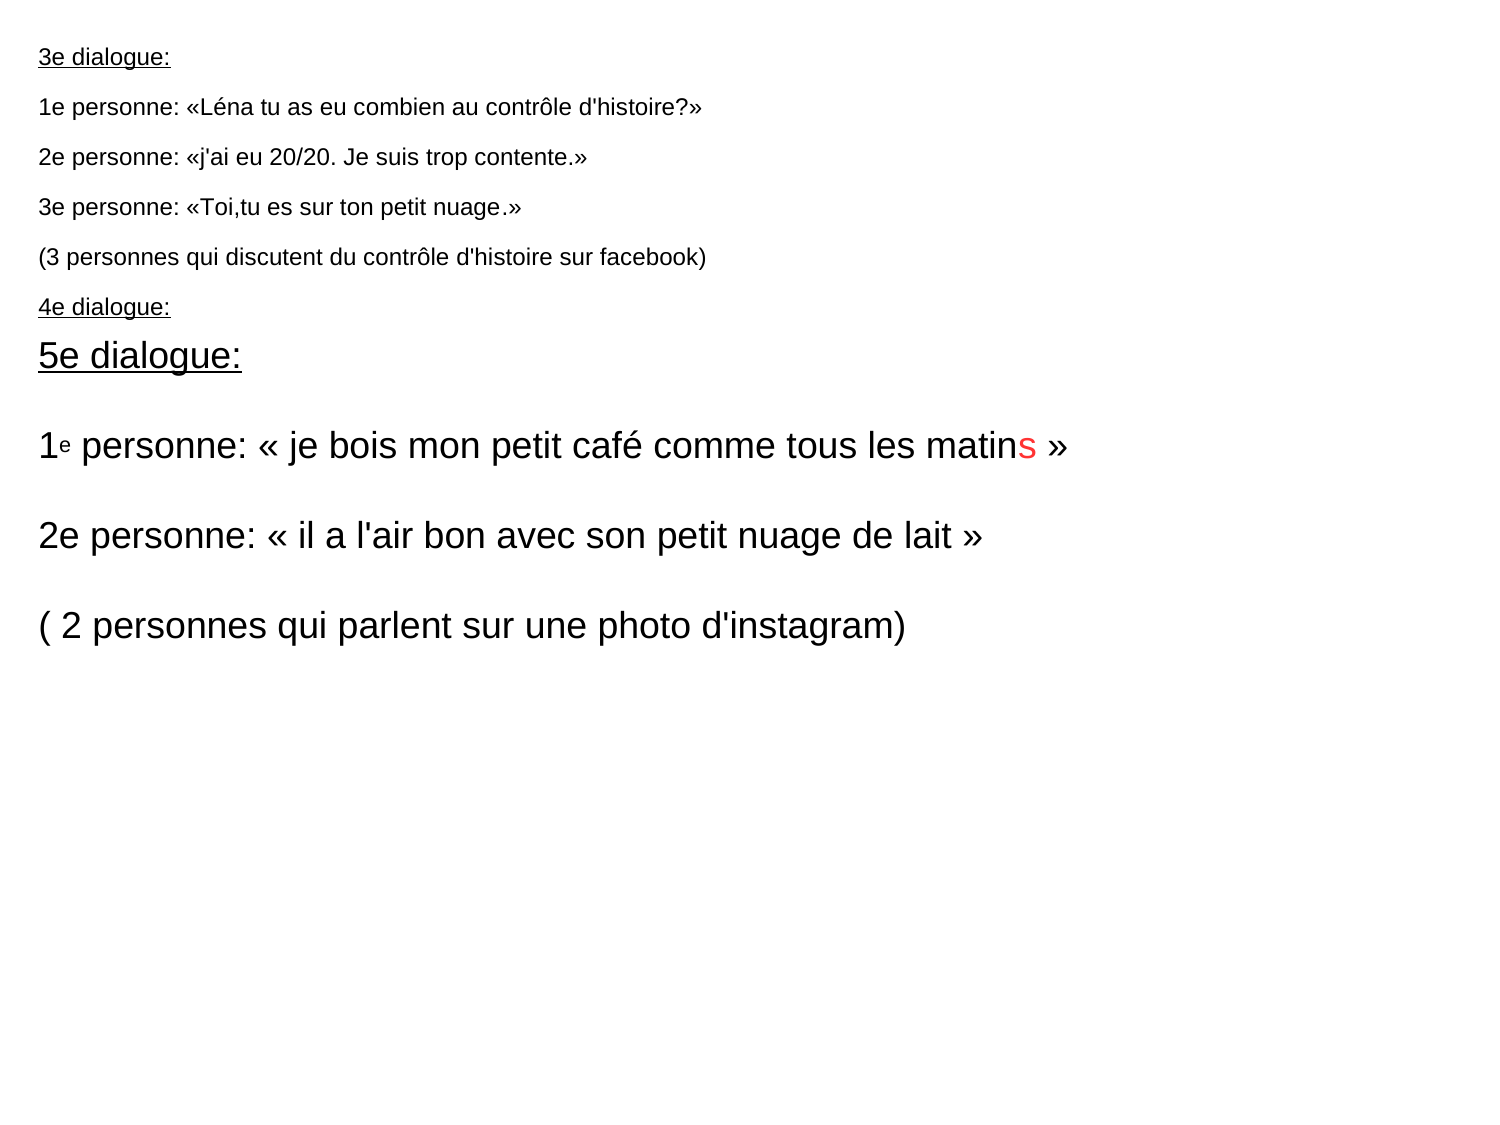

3e dialogue:
1e personne: «Léna tu as eu combien au contrôle d'histoire?»
2e personne: «j'ai eu 20/20. Je suis trop contente.»
3e personne: «Toi,tu es sur ton petit nuage.»
(3 personnes qui discutent du contrôle d'histoire sur facebook)
4e dialogue:
5e dialogue:
1e personne: « je bois mon petit café comme tous les matins »
2e personne: « il a l'air bon avec son petit nuage de lait »
( 2 personnes qui parlent sur une photo d'instagram)